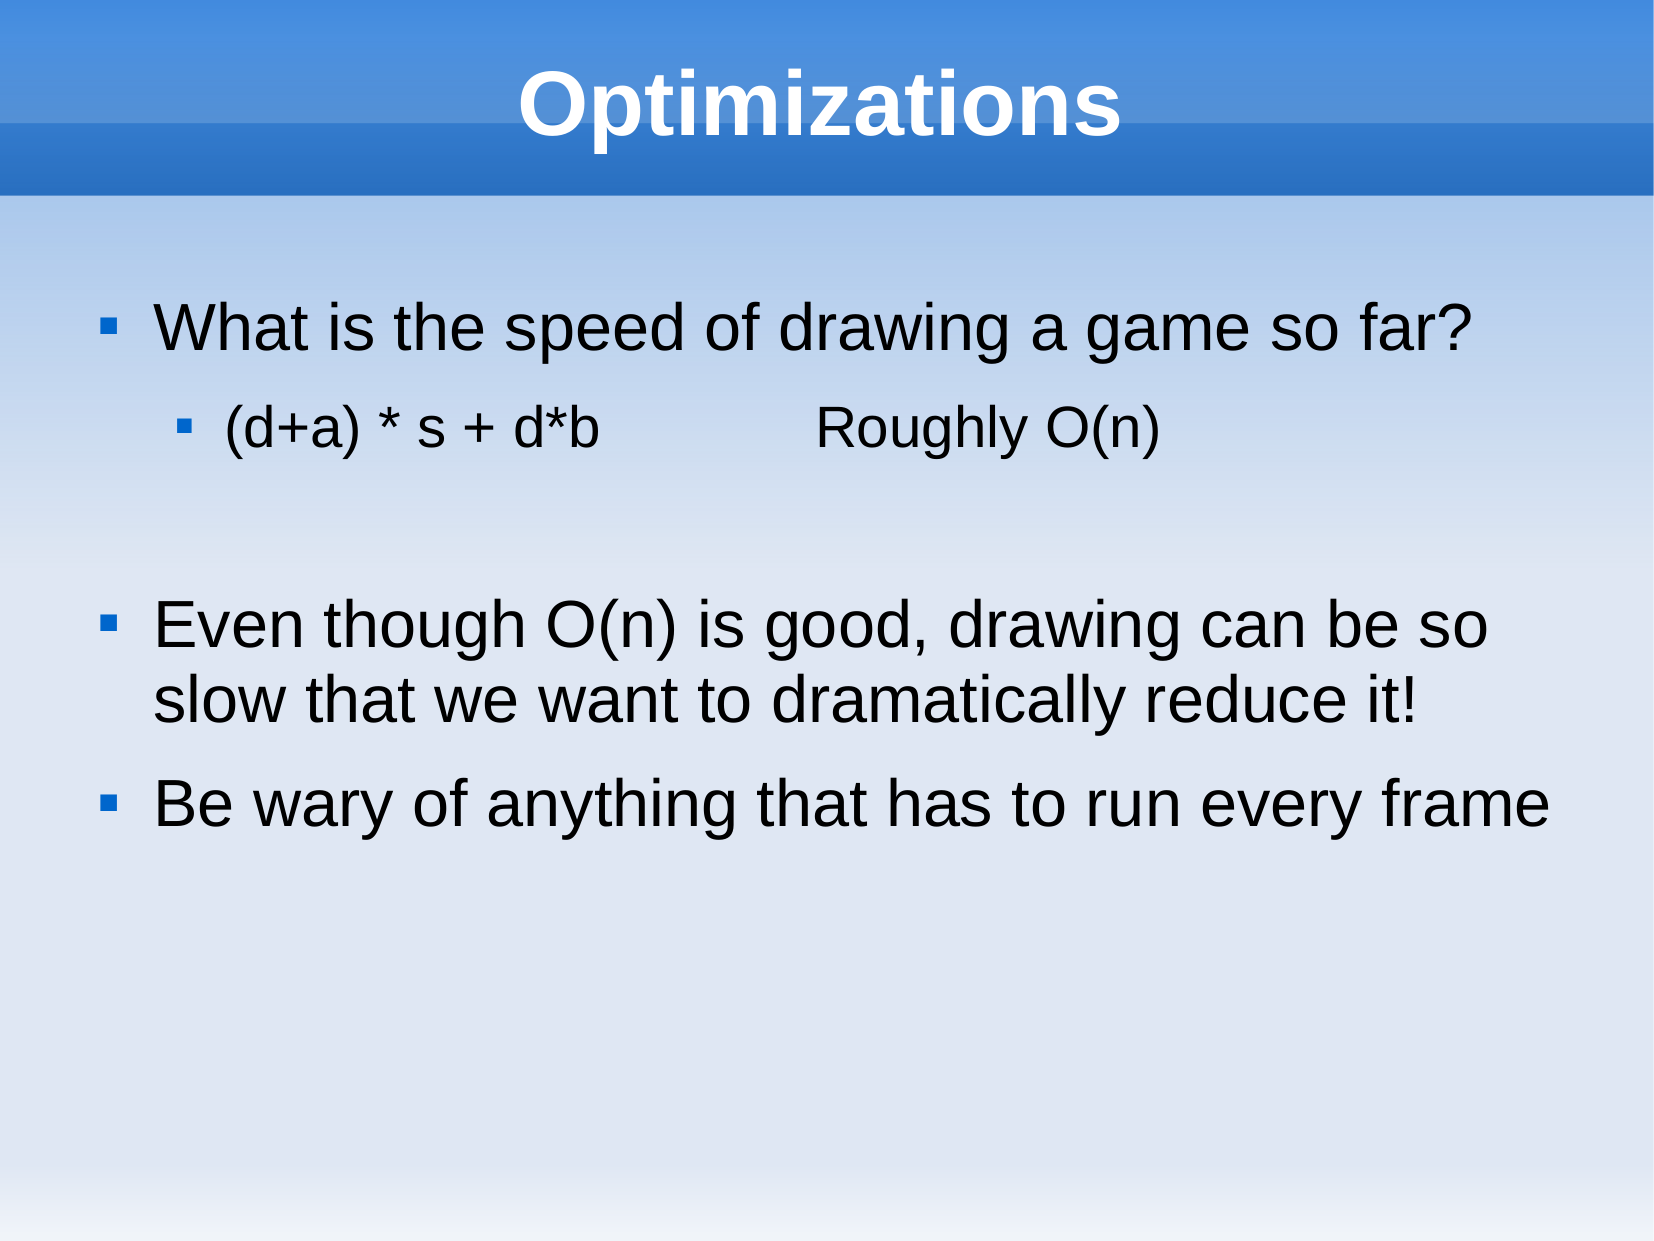

# Optimizations
What is the speed of drawing a game so far?
(d+a) * s + d*b			Roughly O(n)
Even though O(n) is good, drawing can be so slow that we want to dramatically reduce it!
Be wary of anything that has to run every frame